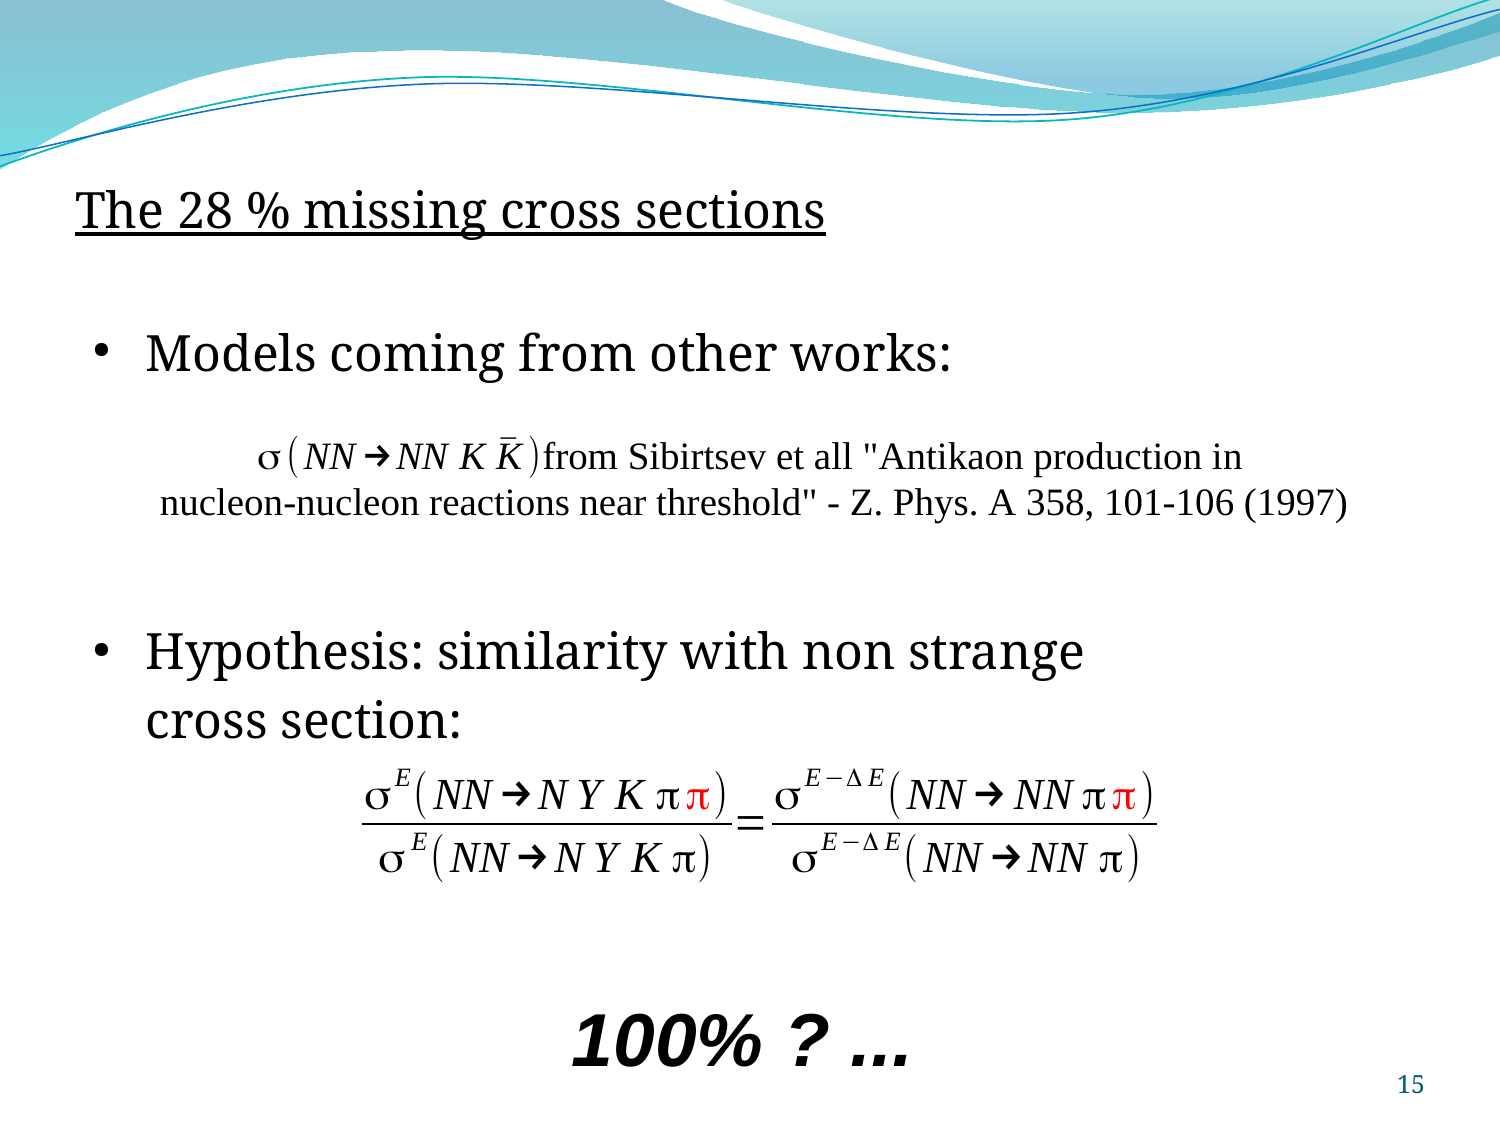

# The 28 % missing cross sections
Models coming from other works:
Hypothesis: similarity with non strange
cross section:
100% ? ...
15